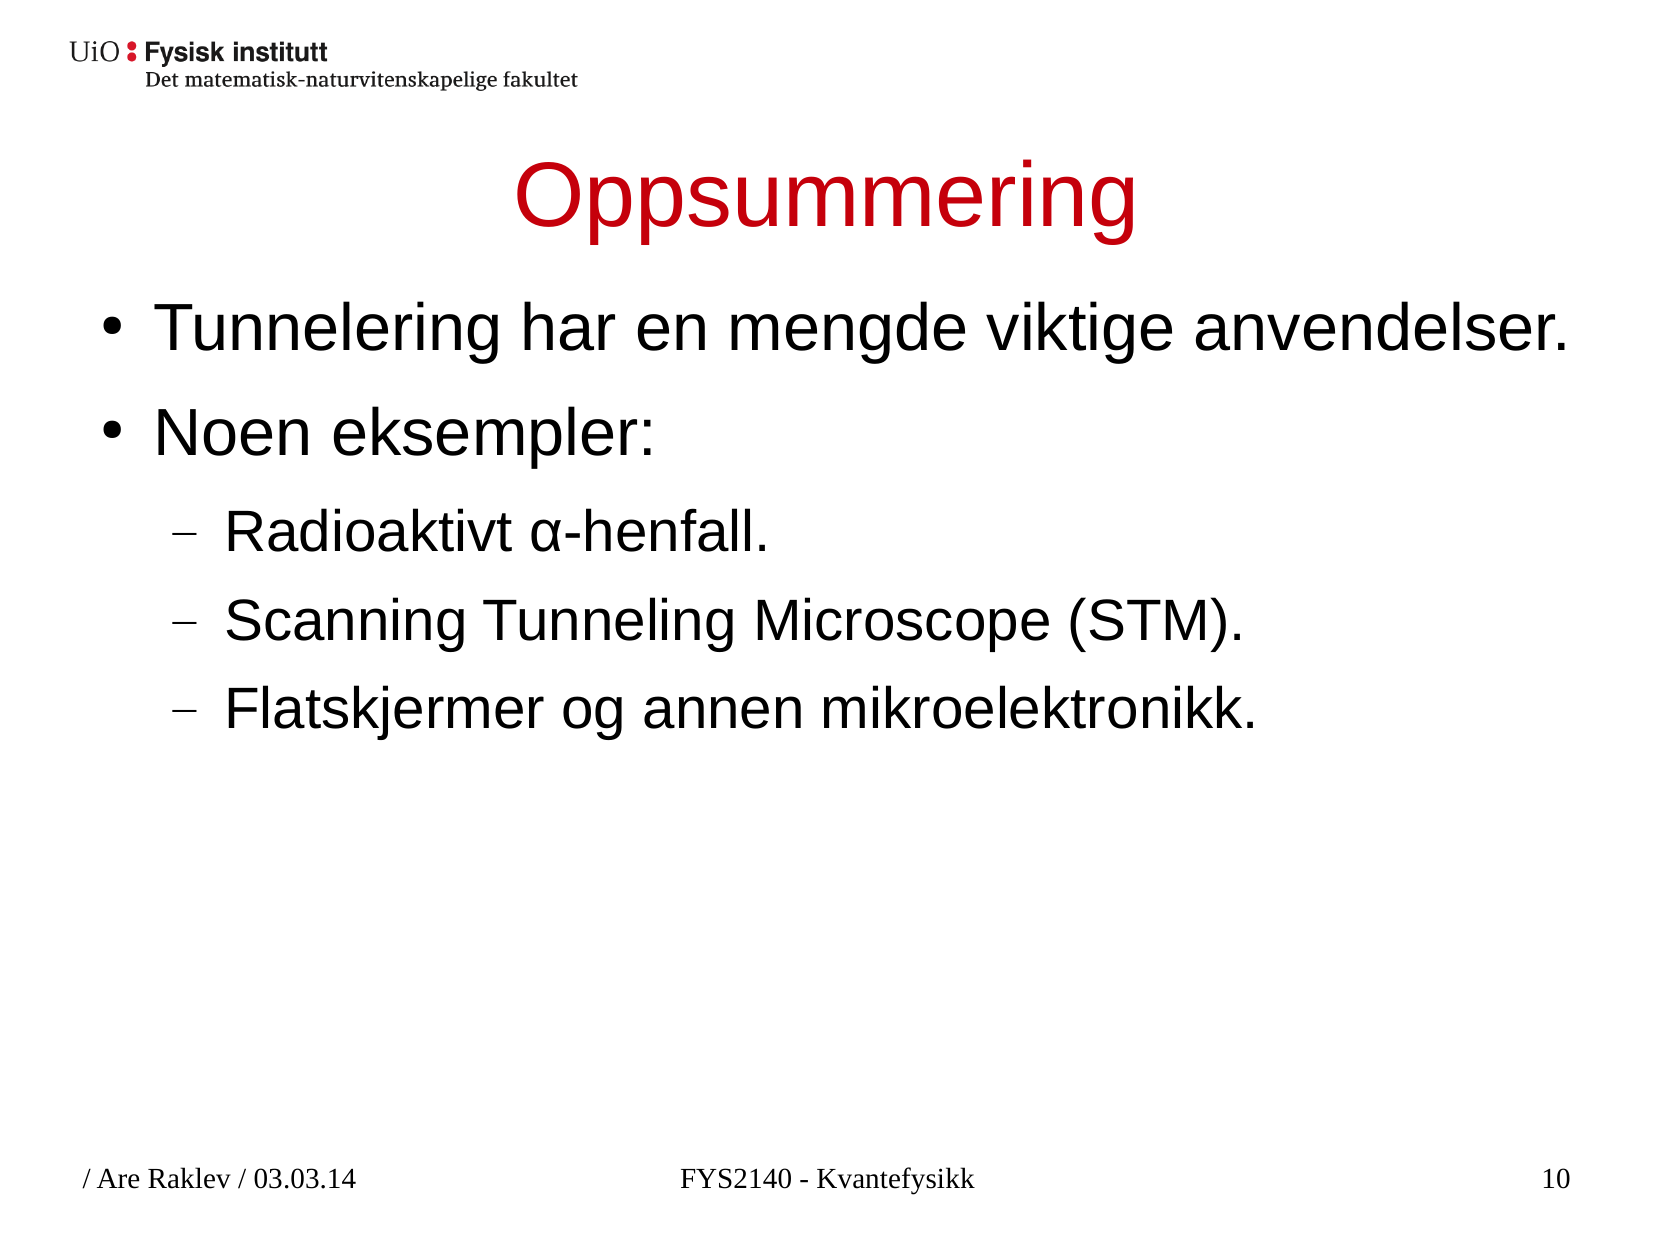

# Oppsummering
Tunnelering har en mengde viktige anvendelser.
Noen eksempler:
Radioaktivt α-henfall.
Scanning Tunneling Microscope (STM).
Flatskjermer og annen mikroelektronikk.
/ Are Raklev / 03.03.14
FYS2140 - Kvantefysikk
10